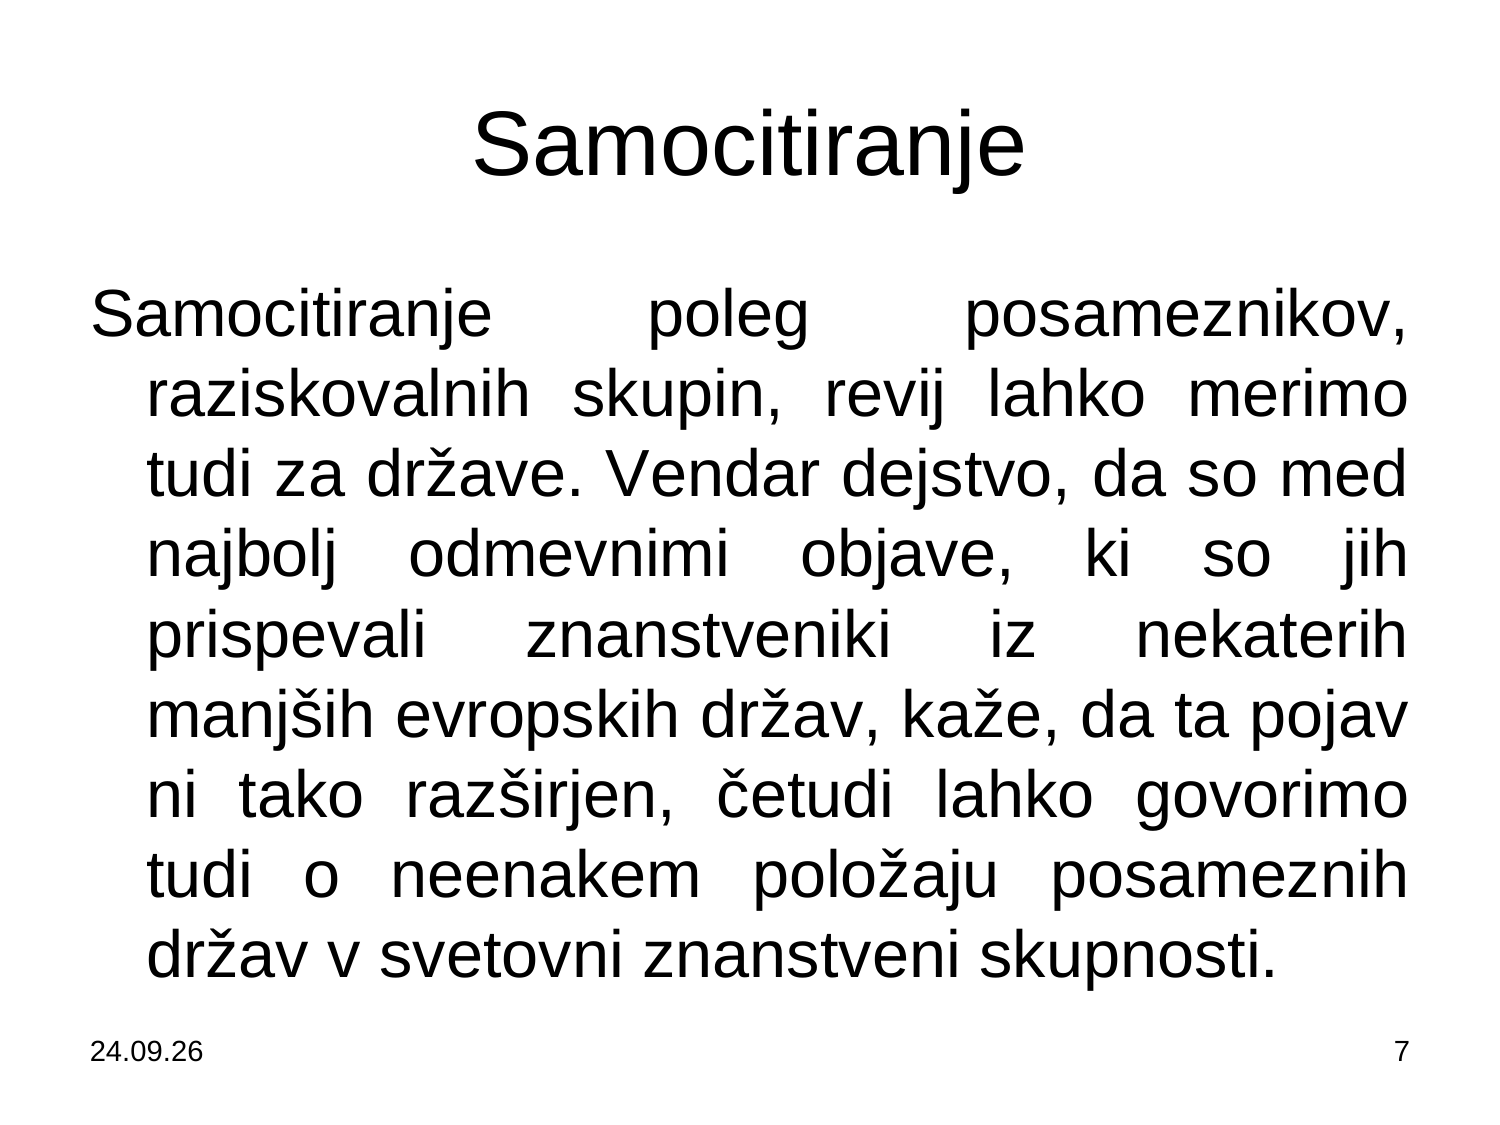

# Samocitiranje
Samocitiranje poleg posameznikov, raziskovalnih skupin, revij lahko merimo tudi za države. Vendar dejstvo, da so med najbolj odmevnimi objave, ki so jih prispevali znanstveniki iz nekaterih manjših evropskih držav, kaže, da ta pojav ni tako razširjen, četudi lahko govorimo tudi o neenakem položaju posameznih držav v svetovni znanstveni skupnosti.